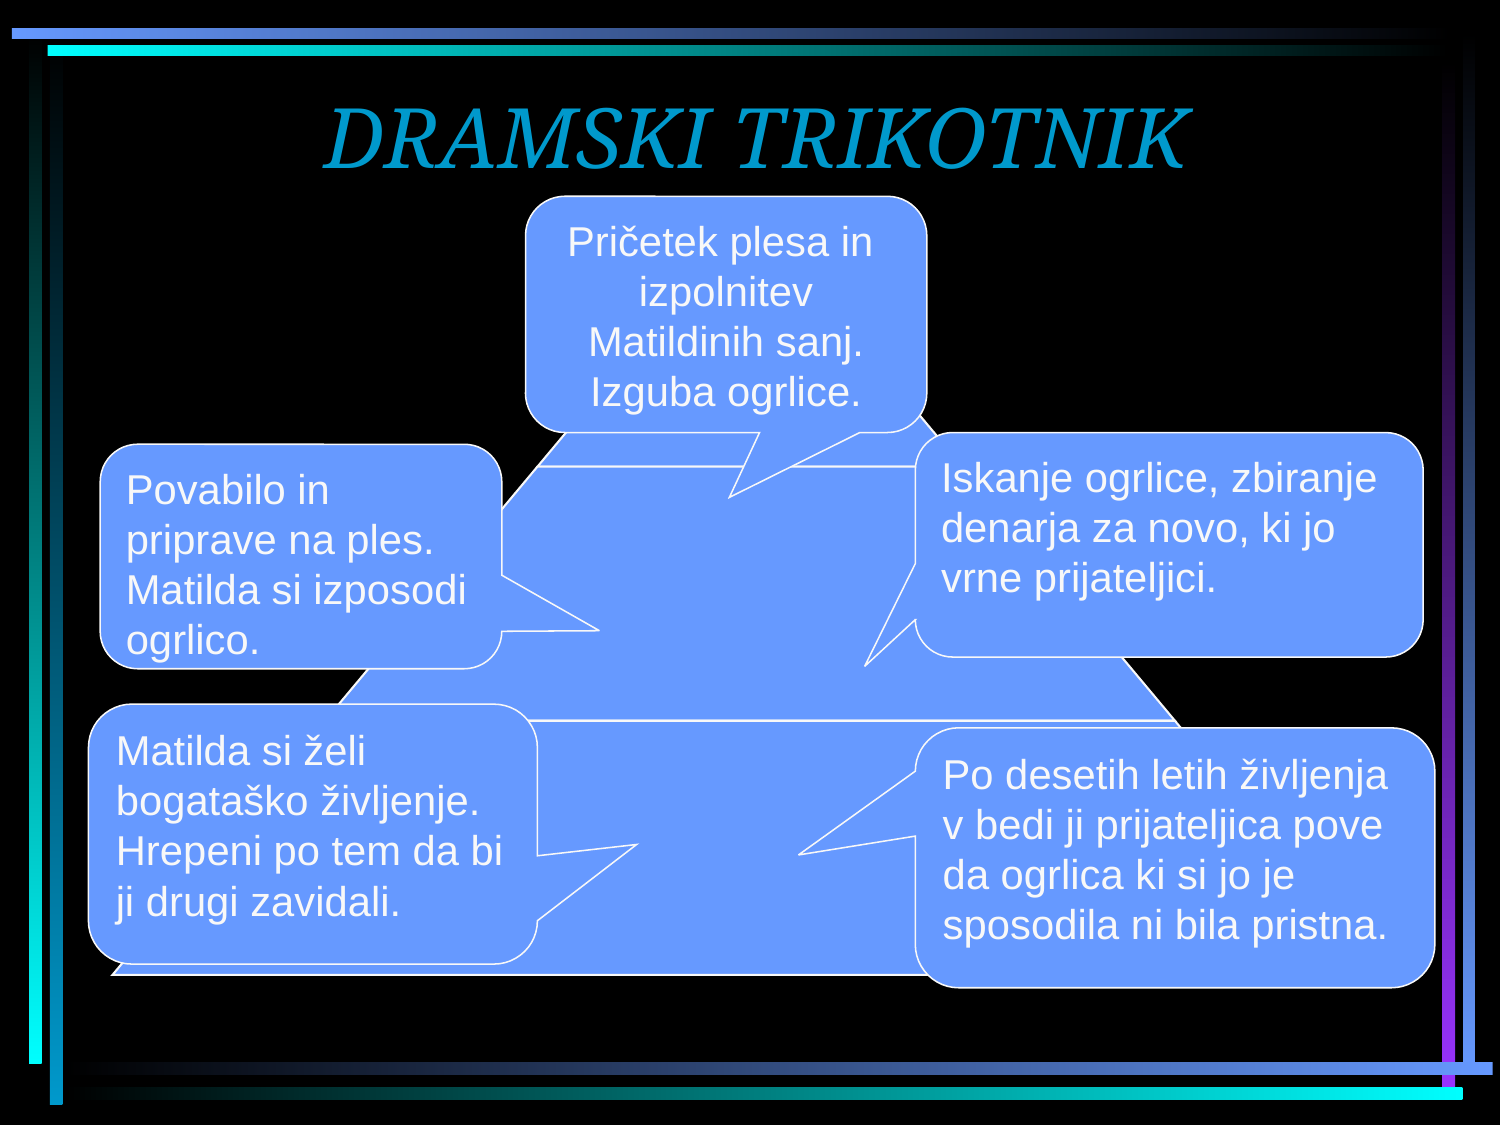

# DRAMSKI TRIKOTNIK
Pričetek plesa in izpolnitev Matildinih sanj. Izguba ogrlice.
Iskanje ogrlice, zbiranje denarja za novo, ki jo vrne prijateljici.
Povabilo in priprave na ples. Matilda si izposodi ogrlico.
Matilda si želi bogataško življenje. Hrepeni po tem da bi ji drugi zavidali.
Po desetih letih življenja v bedi ji prijateljica pove da ogrlica ki si jo je sposodila ni bila pristna.